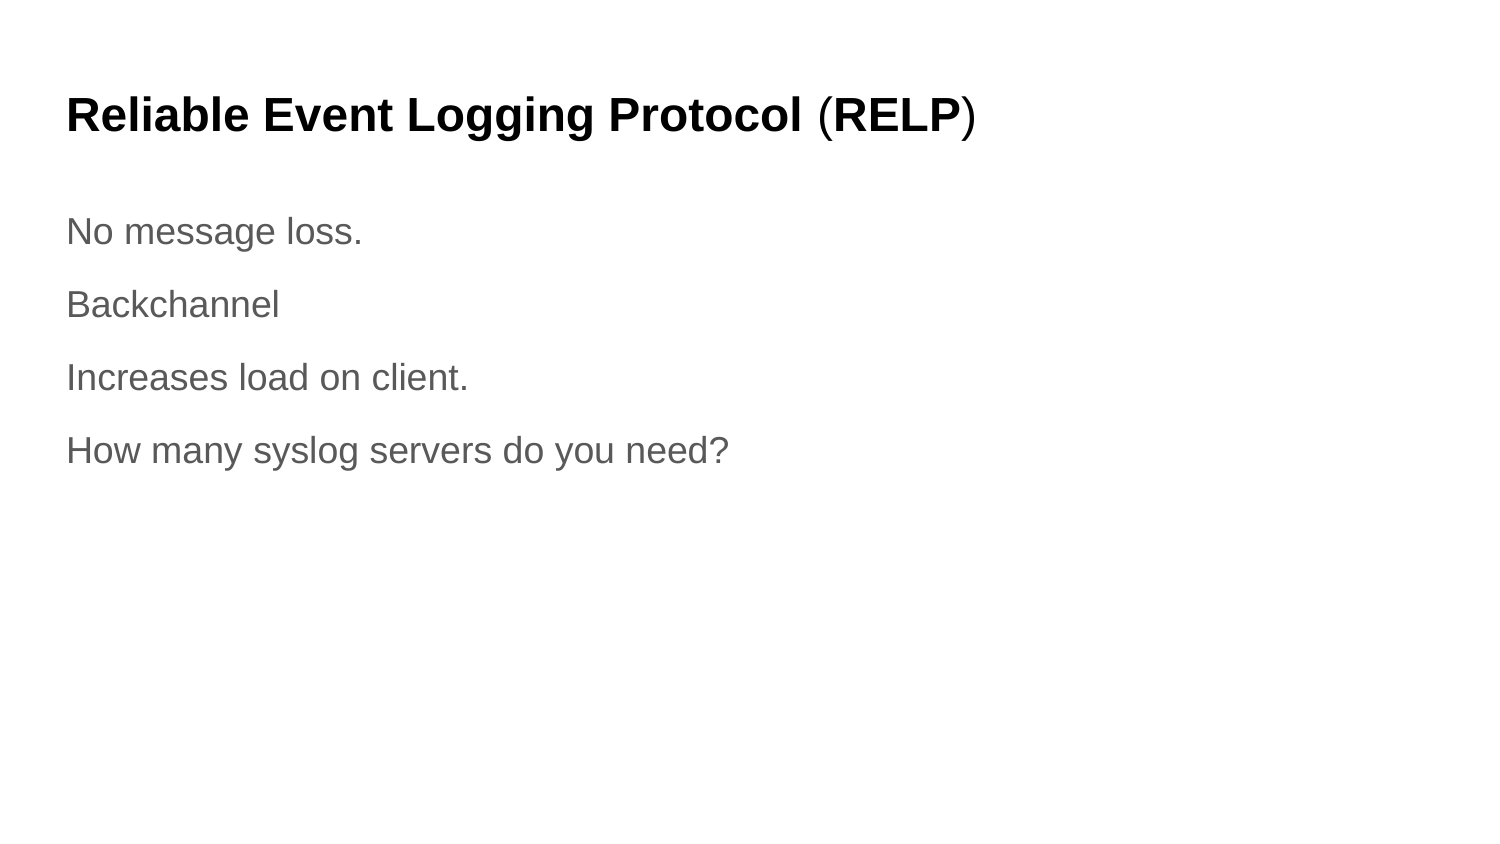

# Reliable Event Logging Protocol (RELP)
No message loss.
Backchannel
Increases load on client.
How many syslog servers do you need?